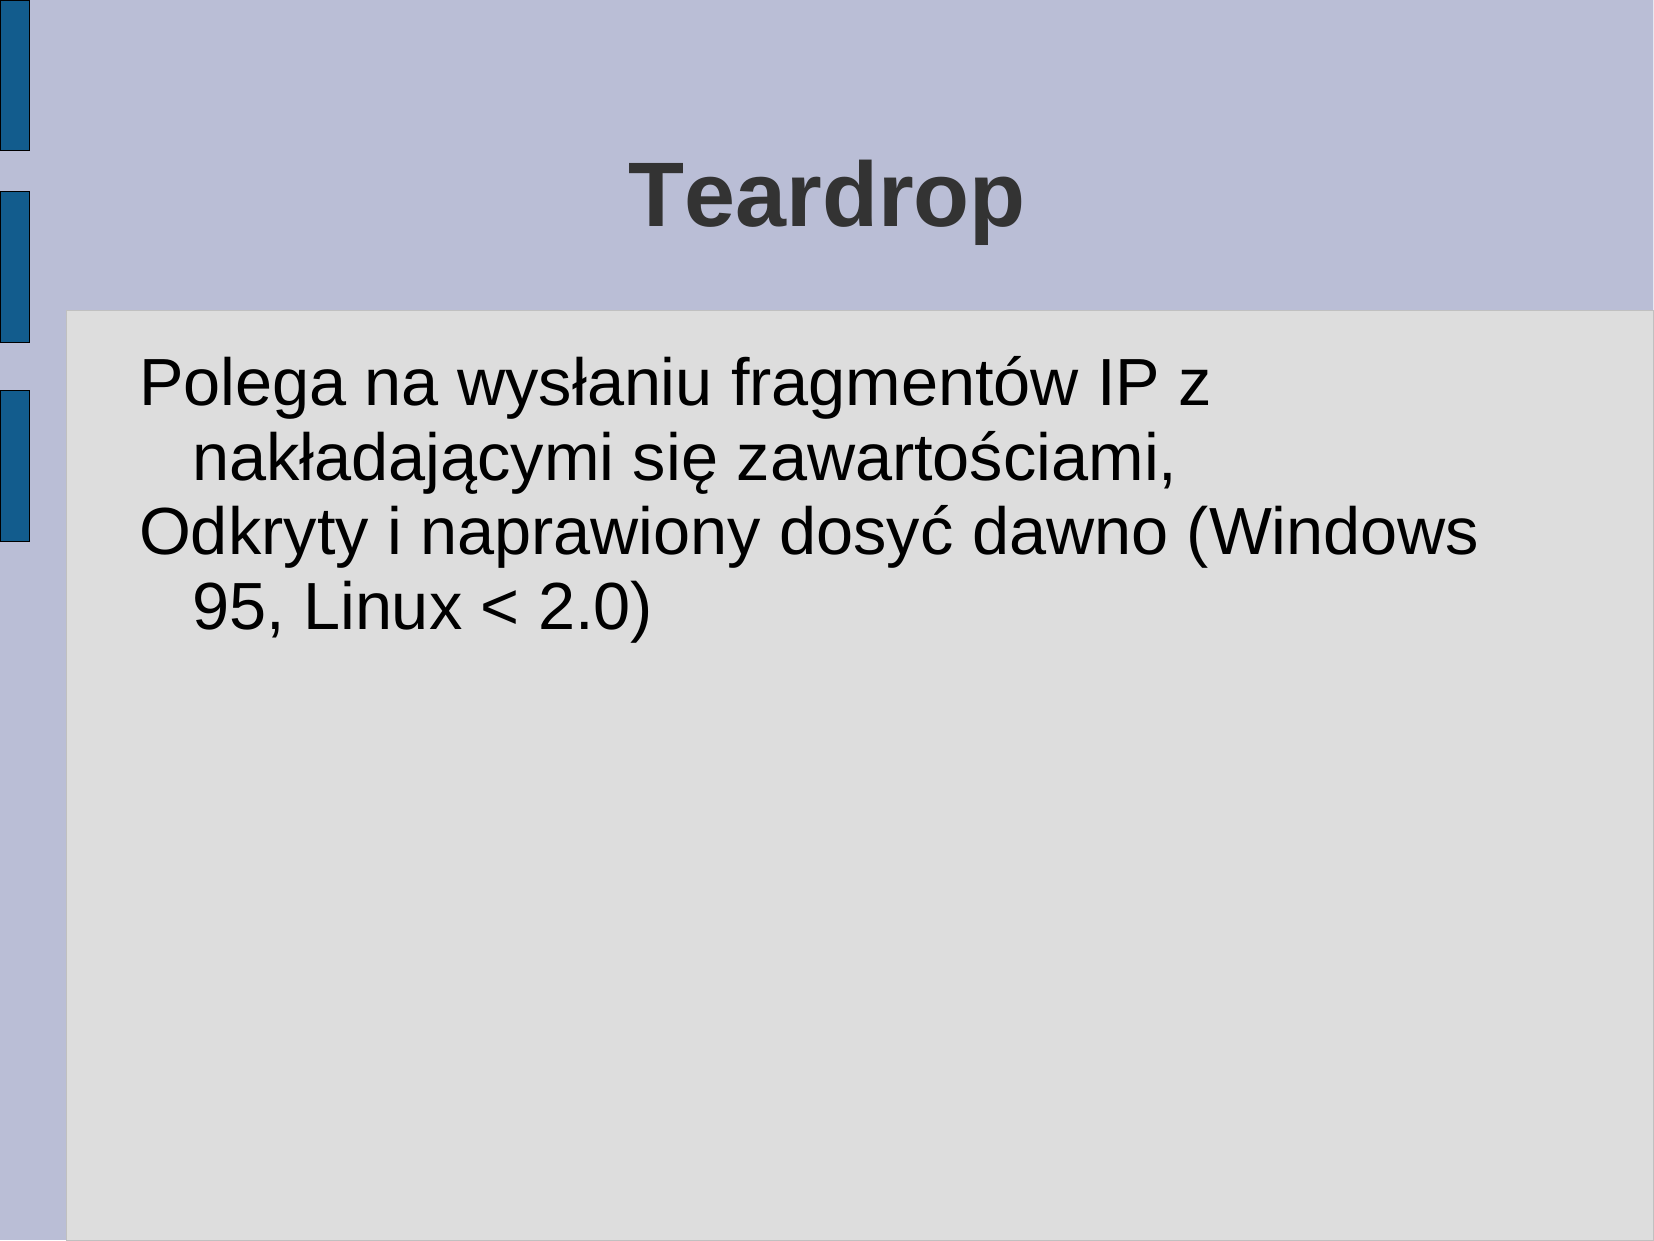

# Teardrop
Polega na wysłaniu fragmentów IP z nakładającymi się zawartościami,
Odkryty i naprawiony dosyć dawno (Windows 95, Linux < 2.0)